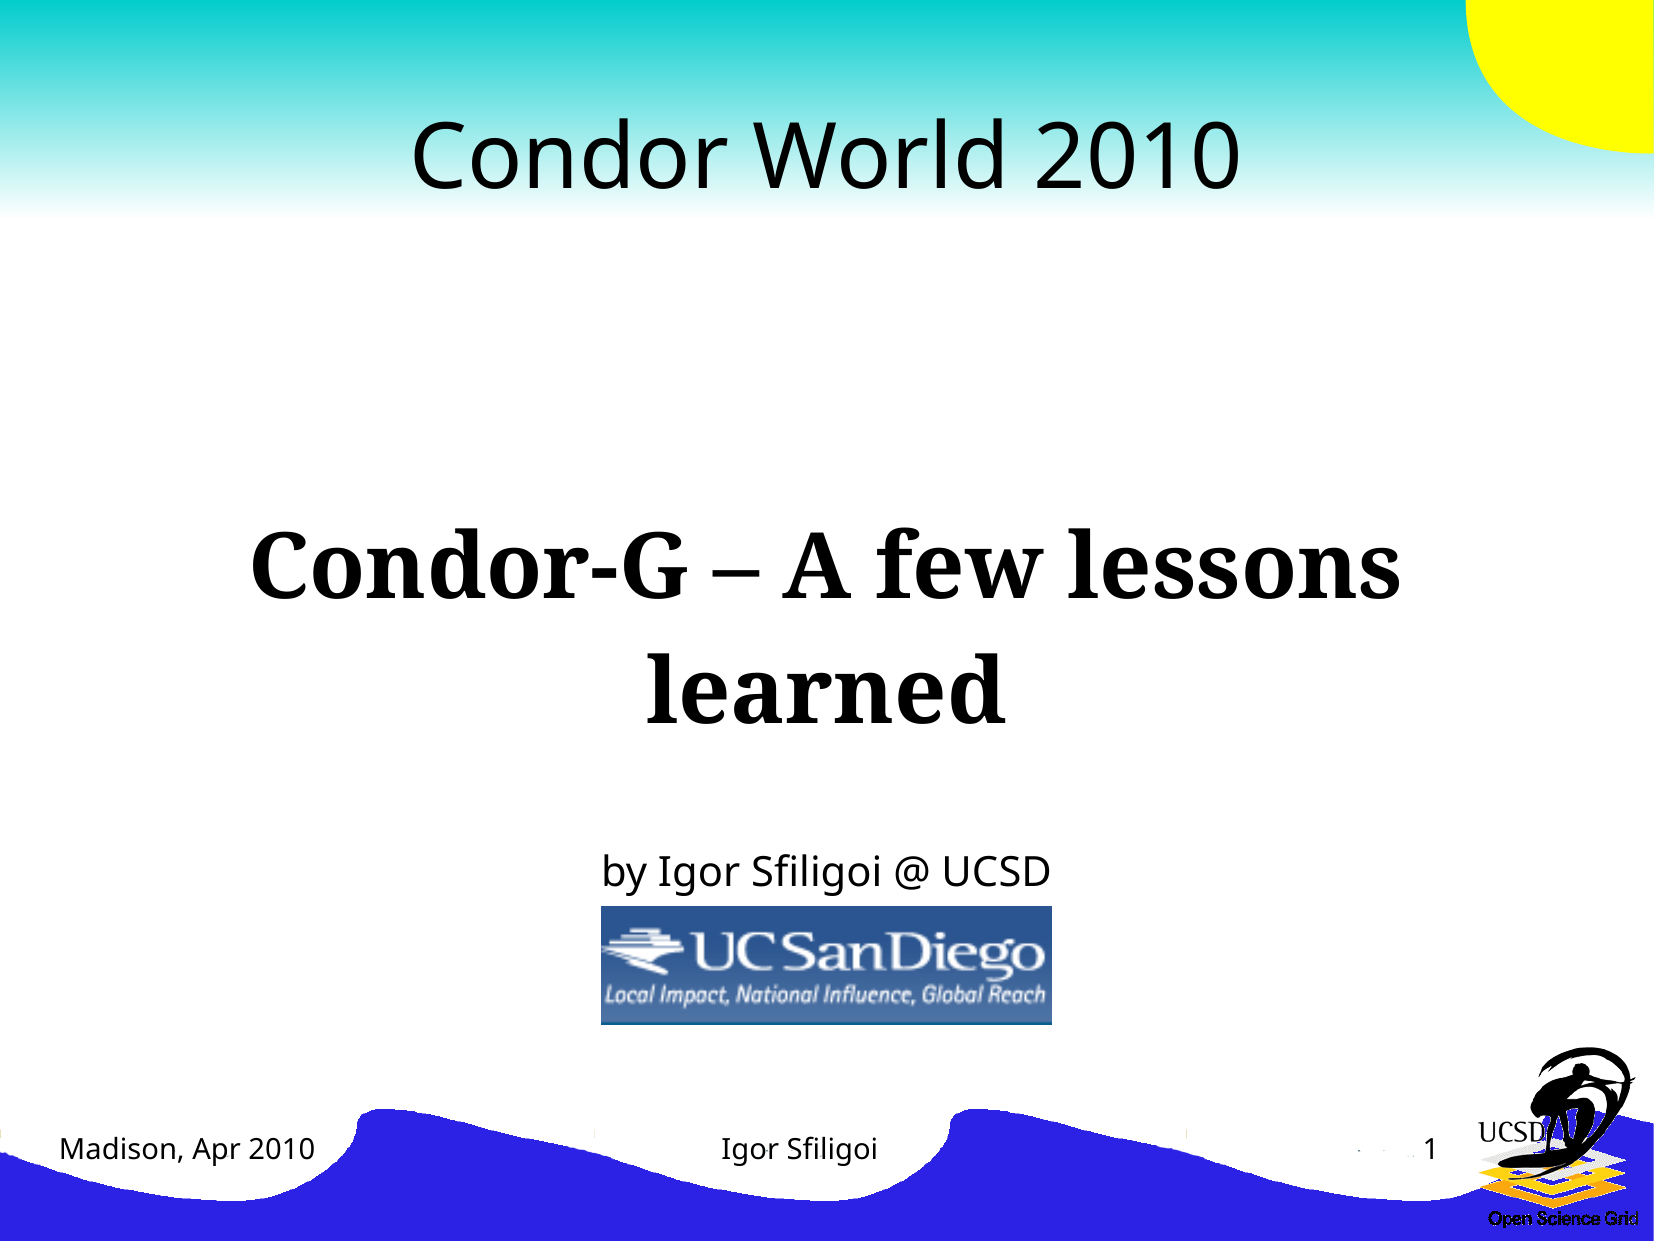

# Condor World 2010
Condor-G – A few lessons learned
by Igor Sfiligoi @ UCSD
1